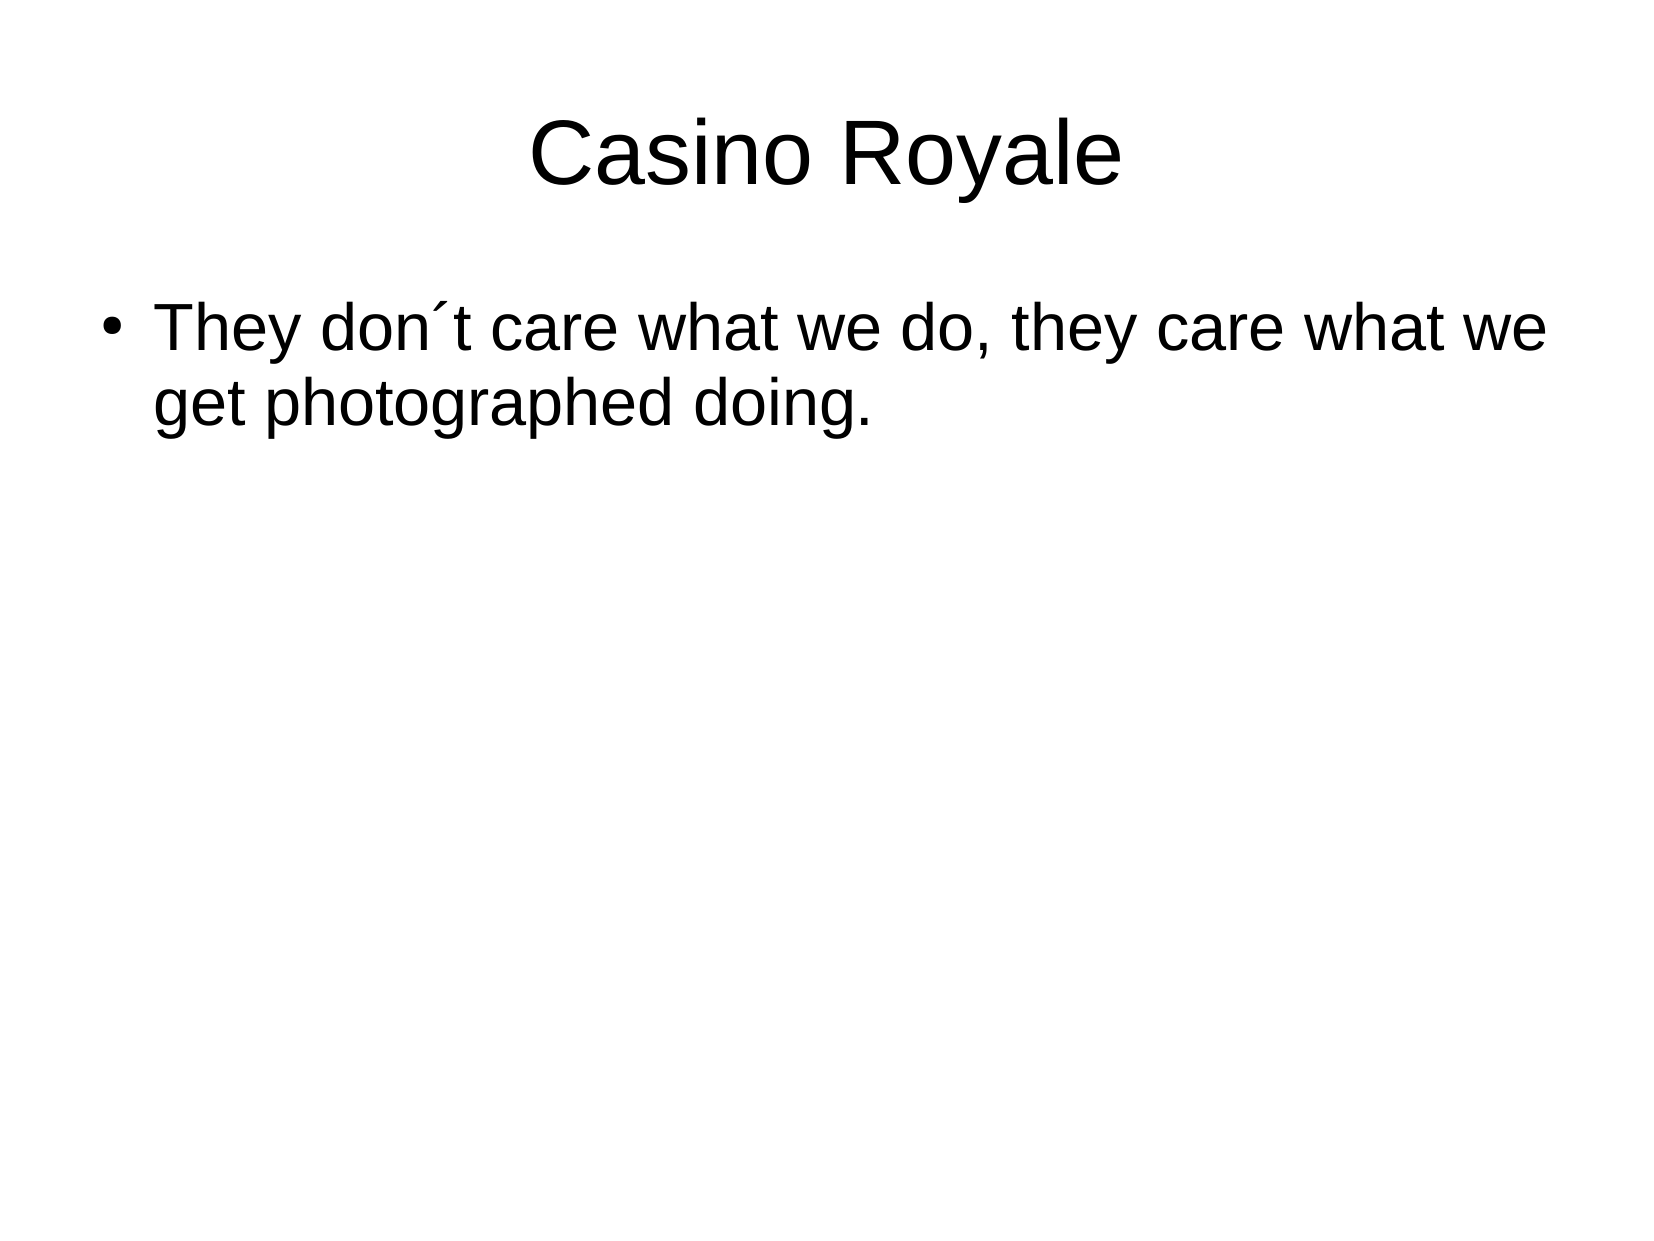

# Casino Royale
They don´t care what we do, they care what we get photographed doing.